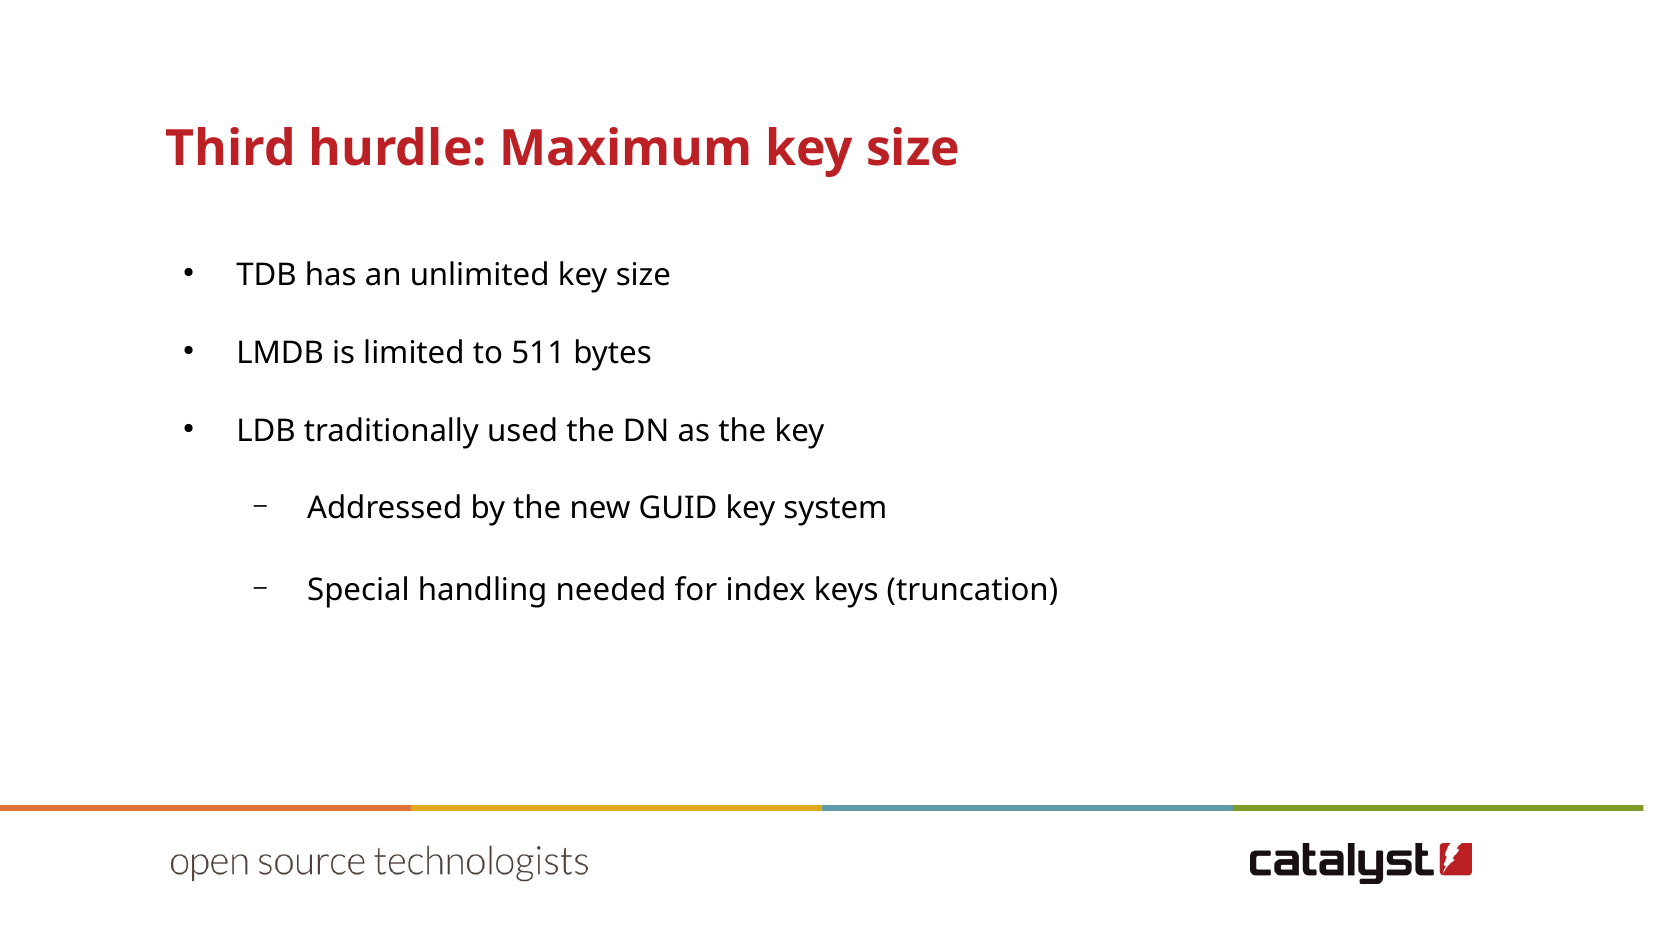

# Third hurdle: Maximum key size
TDB has an unlimited key size
LMDB is limited to 511 bytes
LDB traditionally used the DN as the key
Addressed by the new GUID key system
Special handling needed for index keys (truncation)